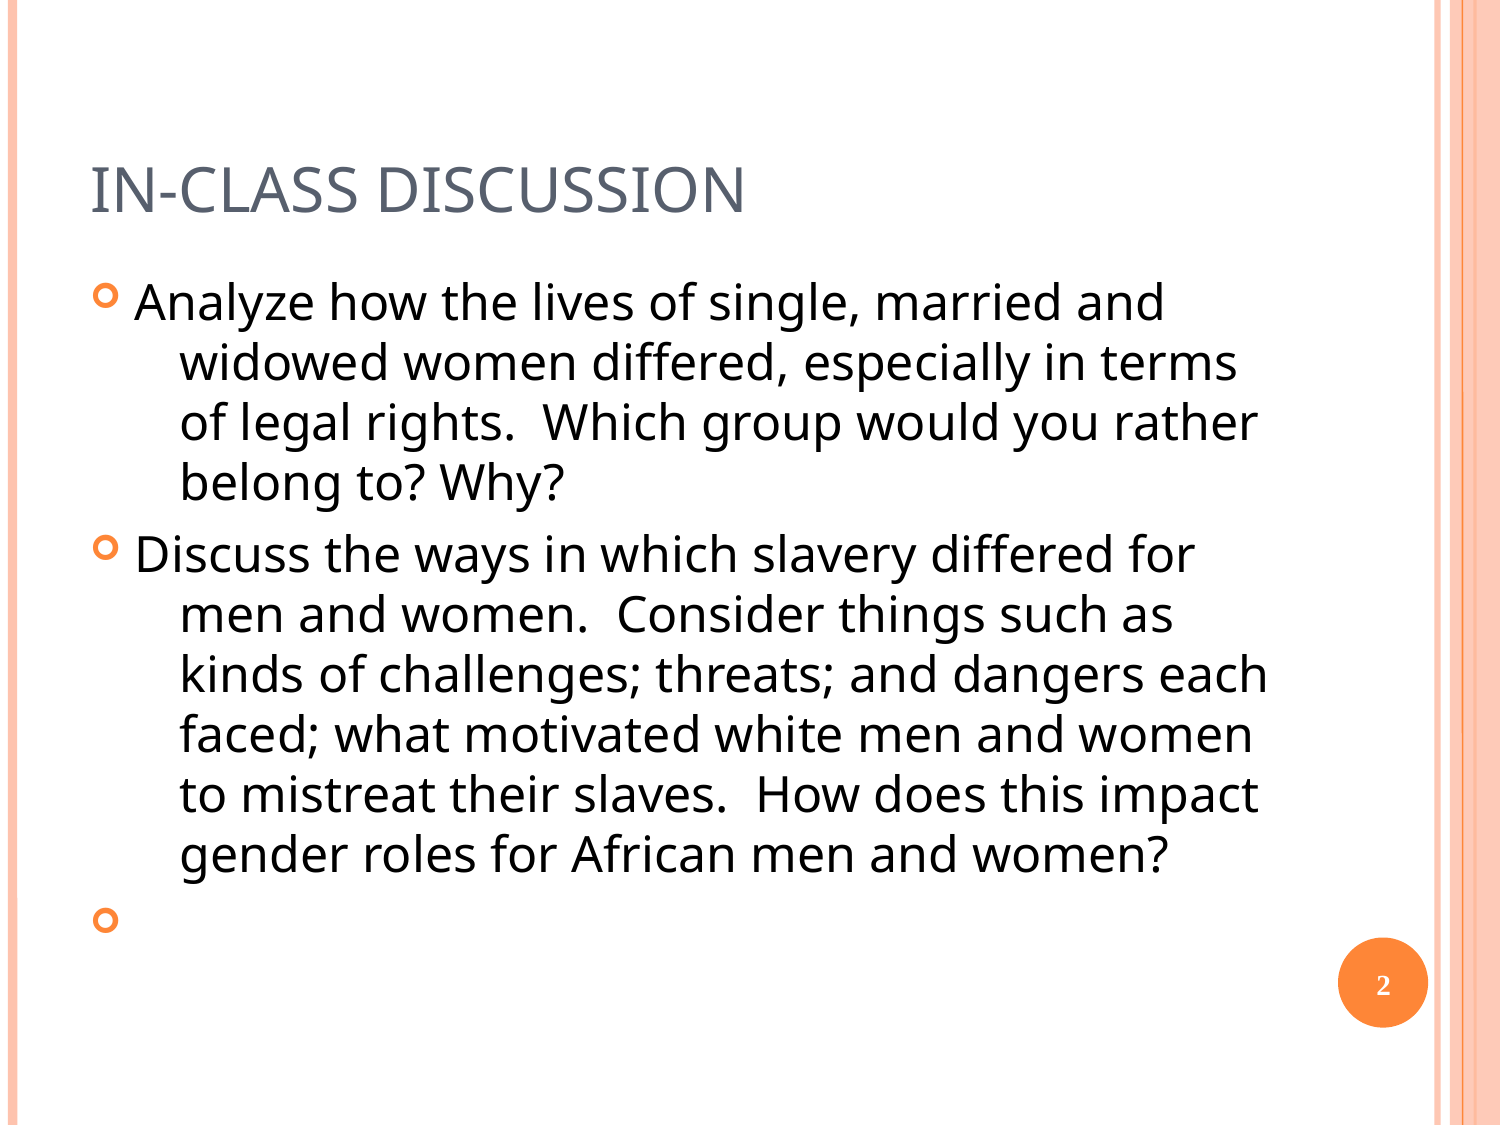

# In-Class Discussion
Analyze how the lives of single, married and widowed women differed, especially in terms of legal rights.  Which group would you rather belong to? Why?
Discuss the ways in which slavery differed for men and women.  Consider things such as kinds of challenges; threats; and dangers each faced; what motivated white men and women to mistreat their slaves.  How does this impact gender roles for African men and women?